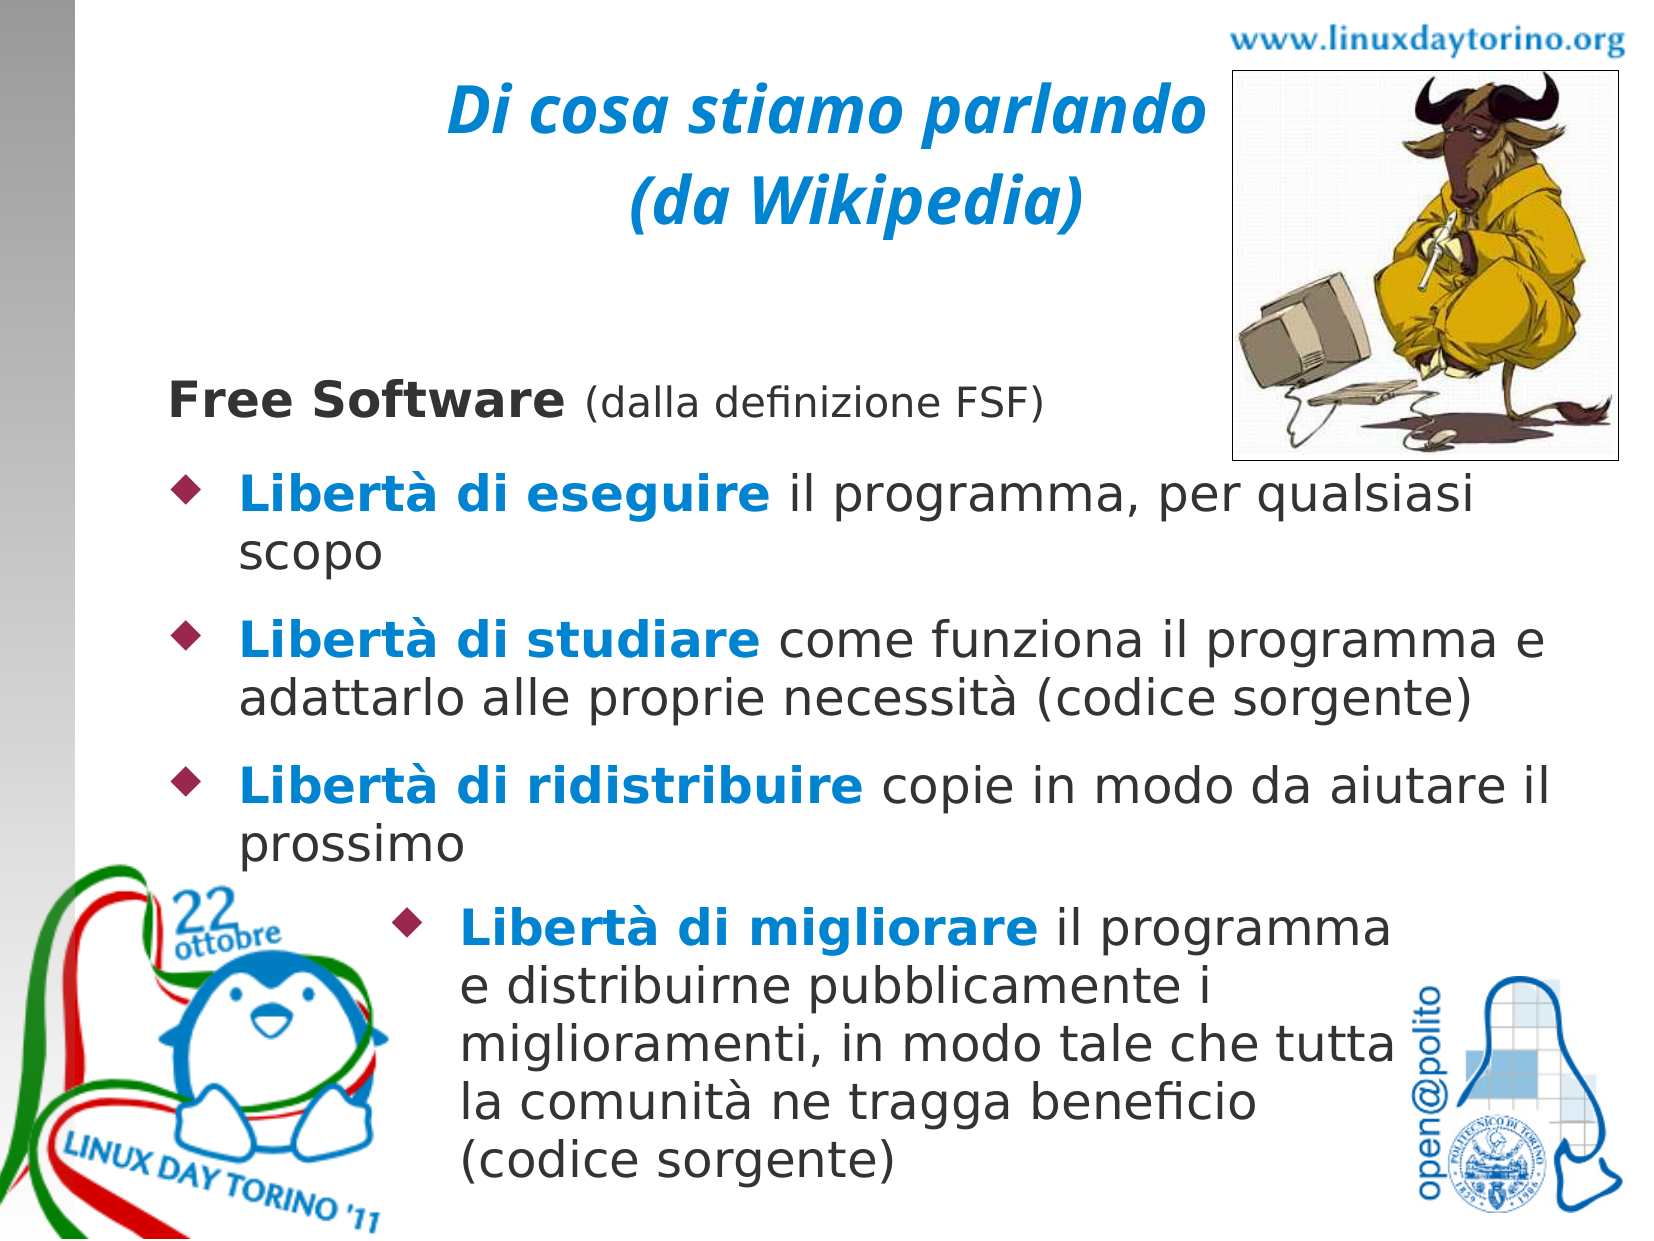

# Di cosa stiamo parlando (da Wikipedia)
Free Software (dalla definizione FSF)
Libertà di eseguire il programma, per qualsiasi scopo
Libertà di studiare come funziona il programma e adattarlo alle proprie necessità (codice sorgente)
Libertà di ridistribuire copie in modo da aiutare il prossimo
Libertà di migliorare il programma e distribuirne pubblicamente i miglioramenti, in modo tale che tutta la comunità ne tragga beneficio
(codice sorgente)